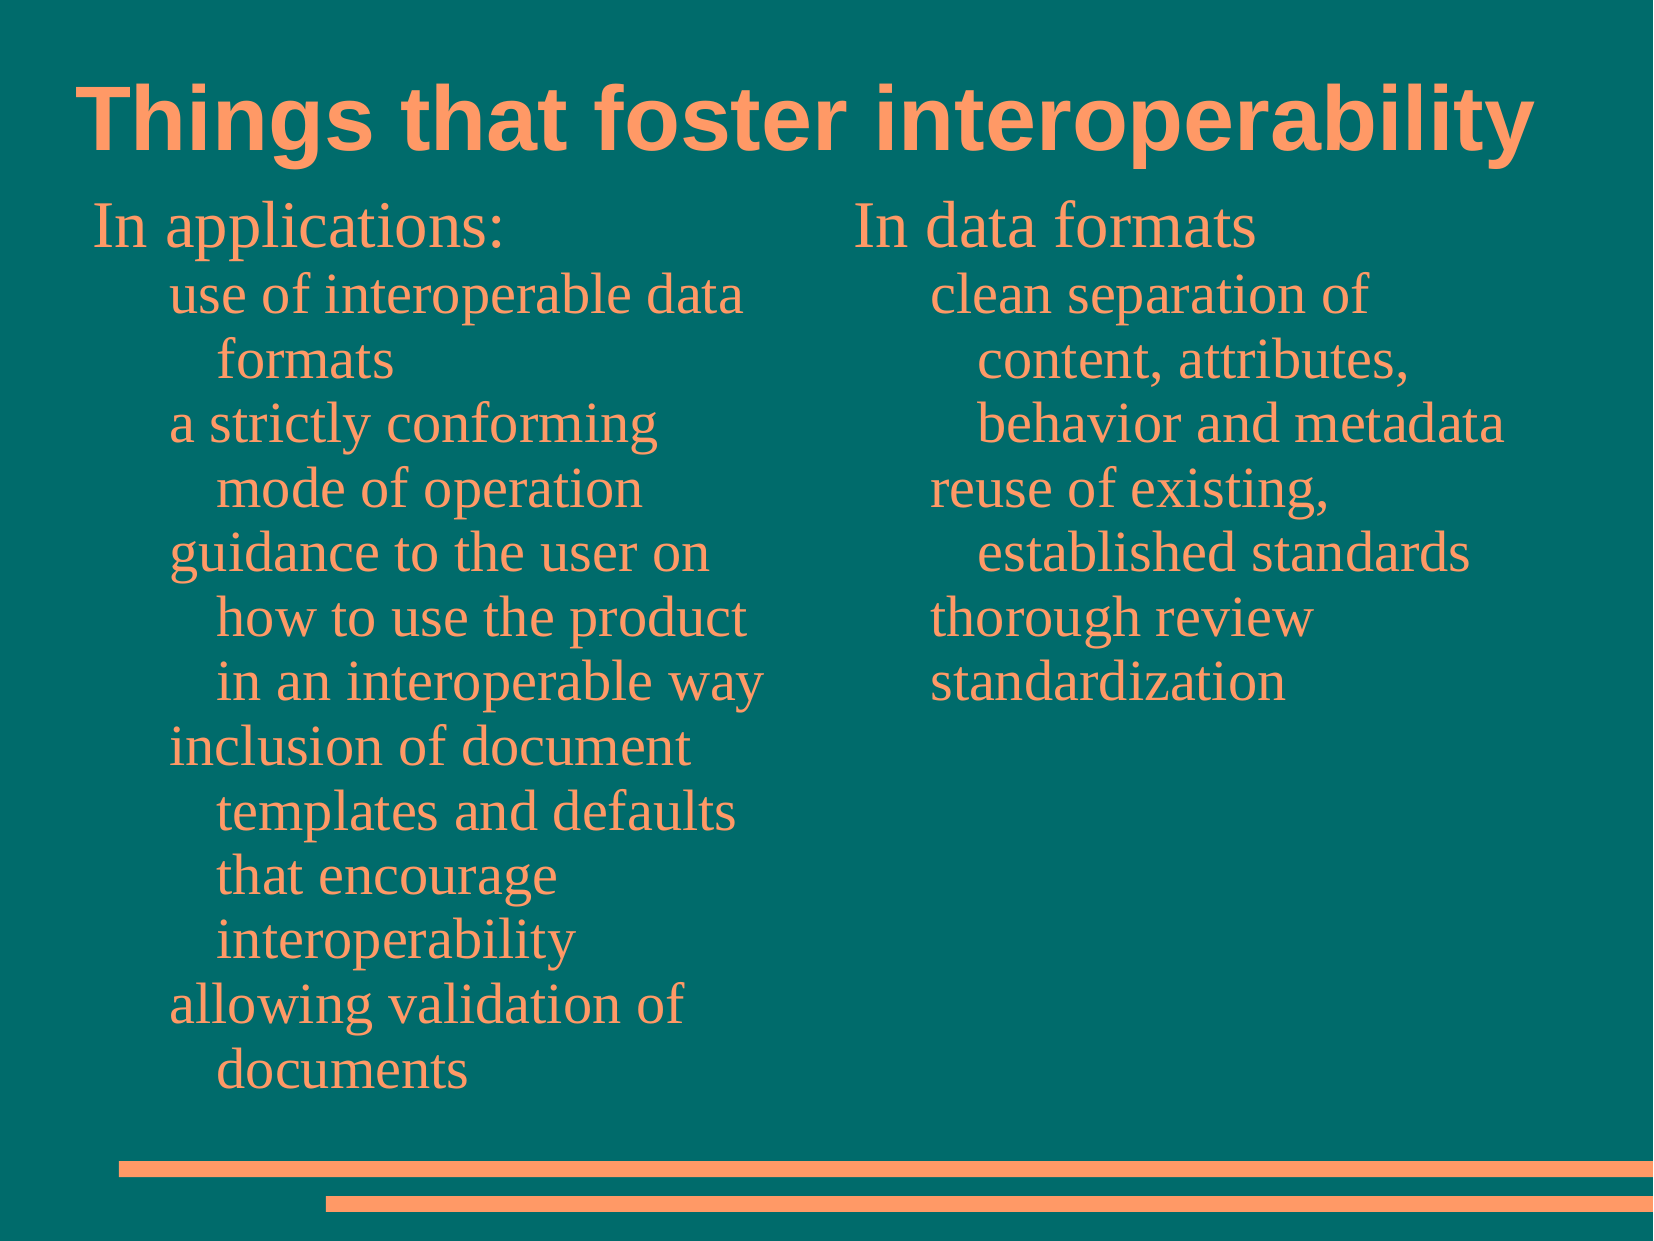

# Things that foster interoperability
In applications:
use of interoperable data formats
a strictly conforming mode of operation
guidance to the user on how to use the product in an interoperable way
inclusion of document templates and defaults that encourage interoperability
allowing validation of documents
In data formats
clean separation of content, attributes, behavior and metadata
reuse of existing, established standards
thorough review
standardization